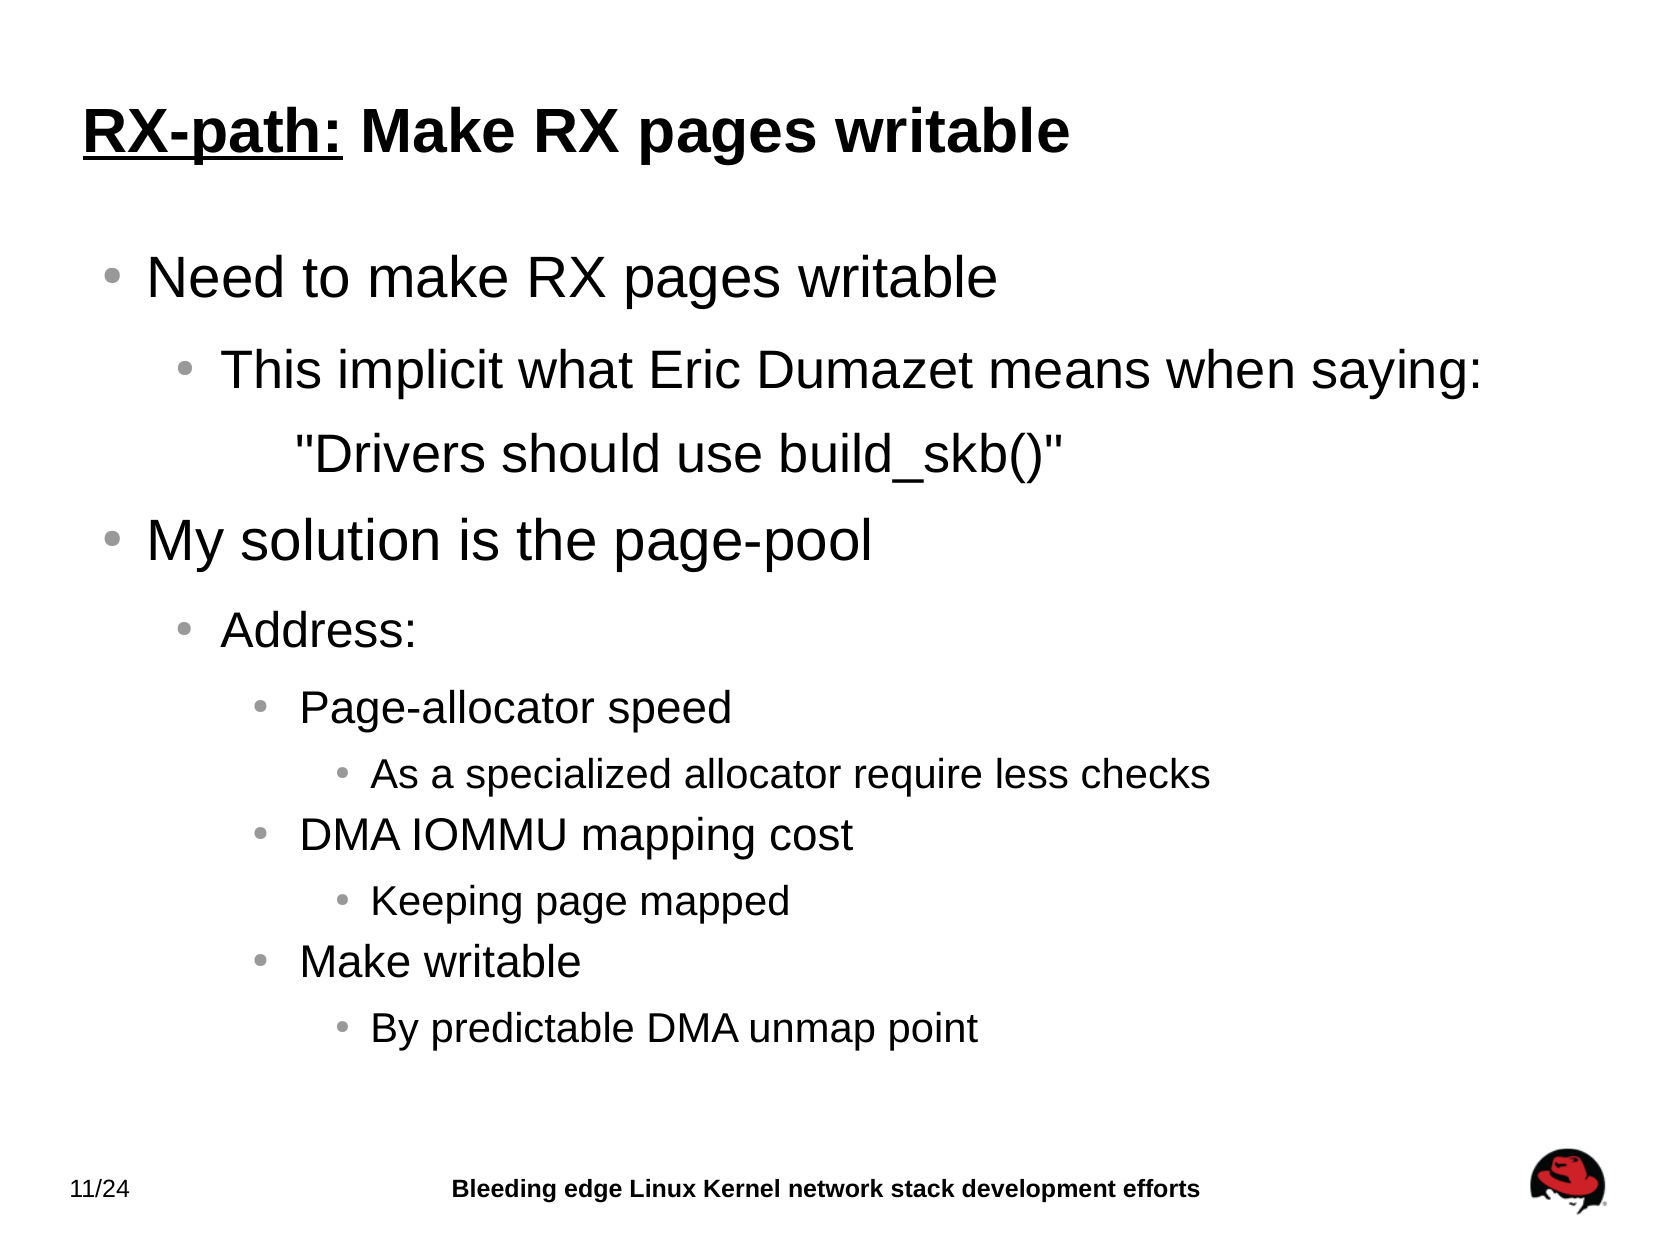

# RX-path: Make RX pages writable
Need to make RX pages writable
This implicit what Eric Dumazet means when saying:
 	"Drivers should use build_skb()"
My solution is the page-pool
Address:
Page-allocator speed
As a specialized allocator require less checks
DMA IOMMU mapping cost
Keeping page mapped
Make writable
By predictable DMA unmap point